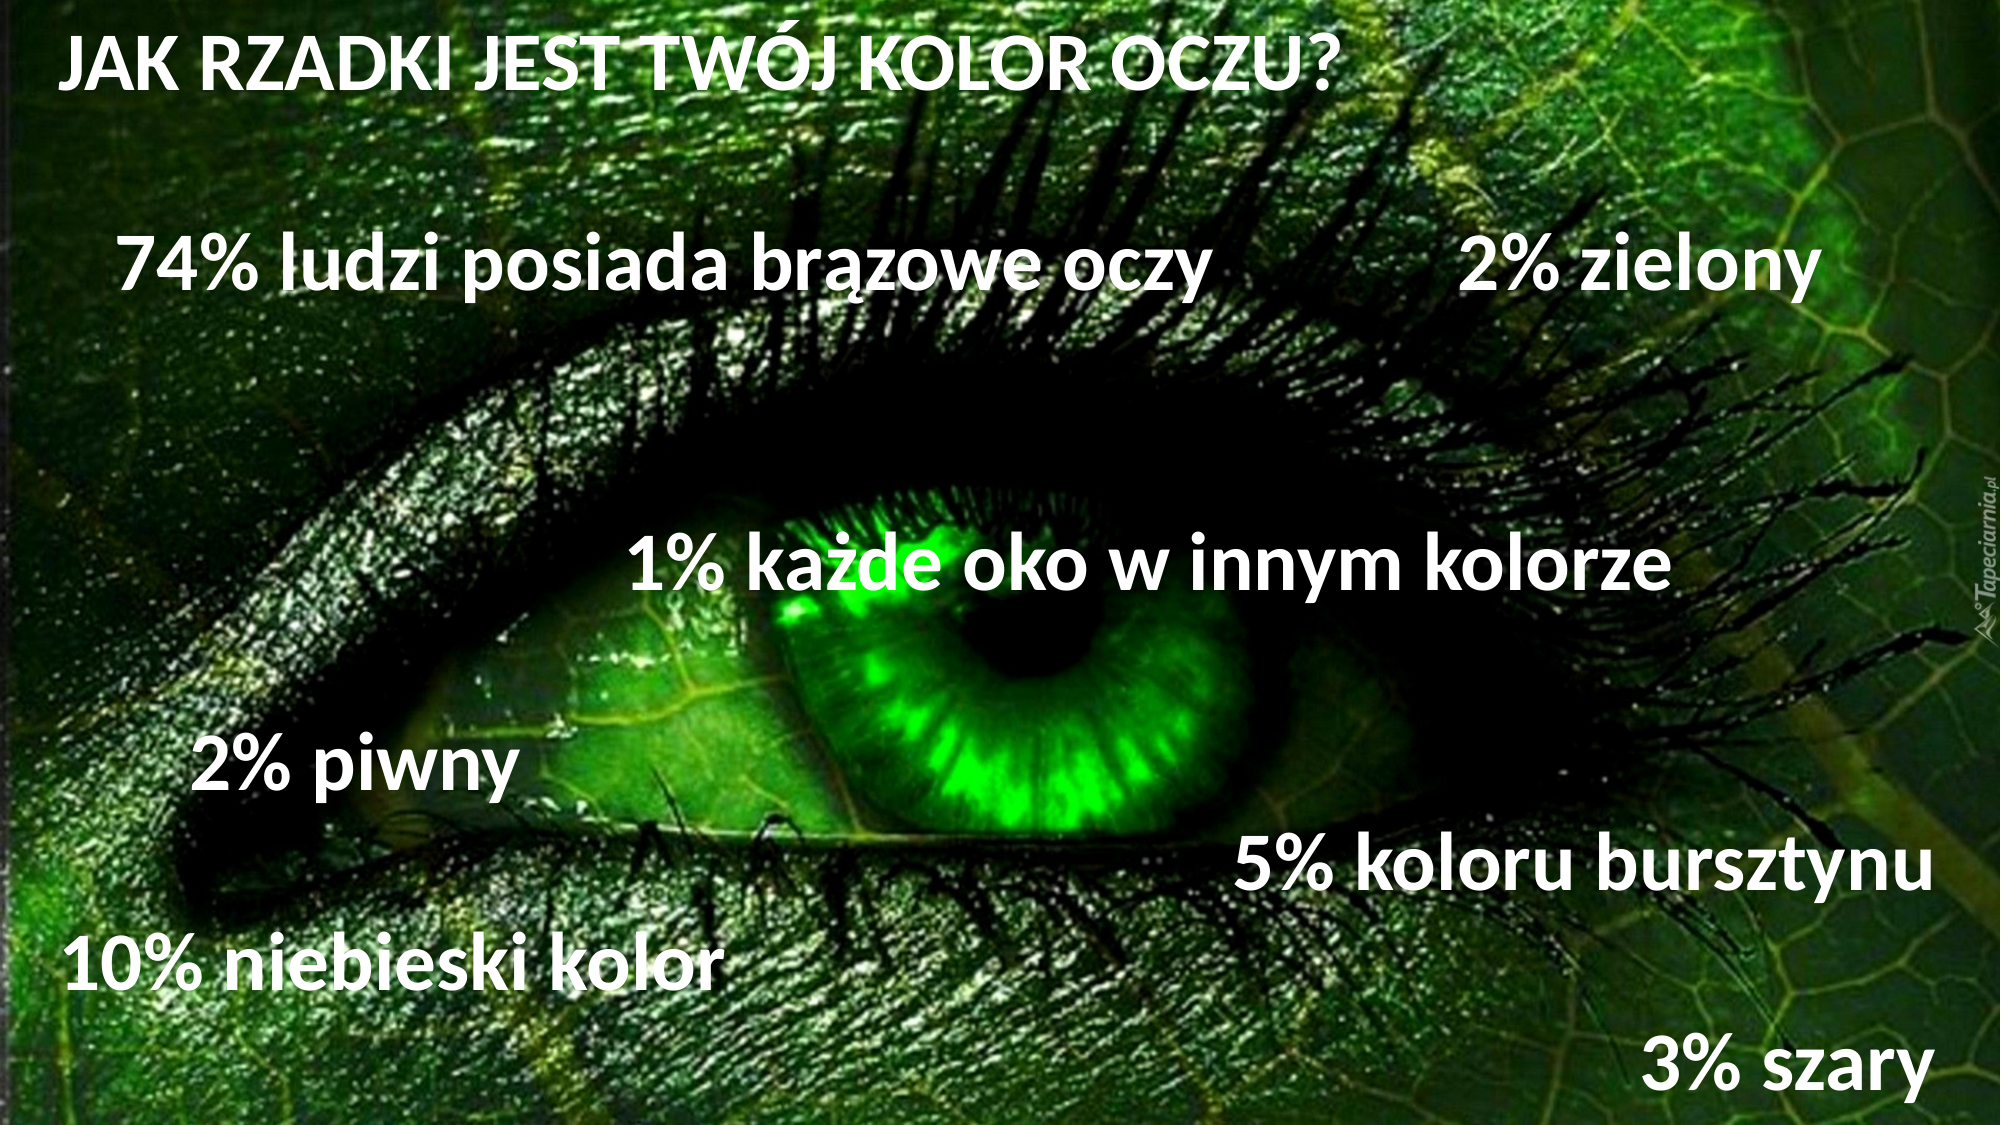

JAK RZADKI JEST TWÓJ KOLOR OCZU?
 74% ludzi posiada brązowe oczy 2% zielony
1% każde oko w innym kolorze
 2% piwny
5% koloru bursztynu
10% niebieski kolor
3% szary